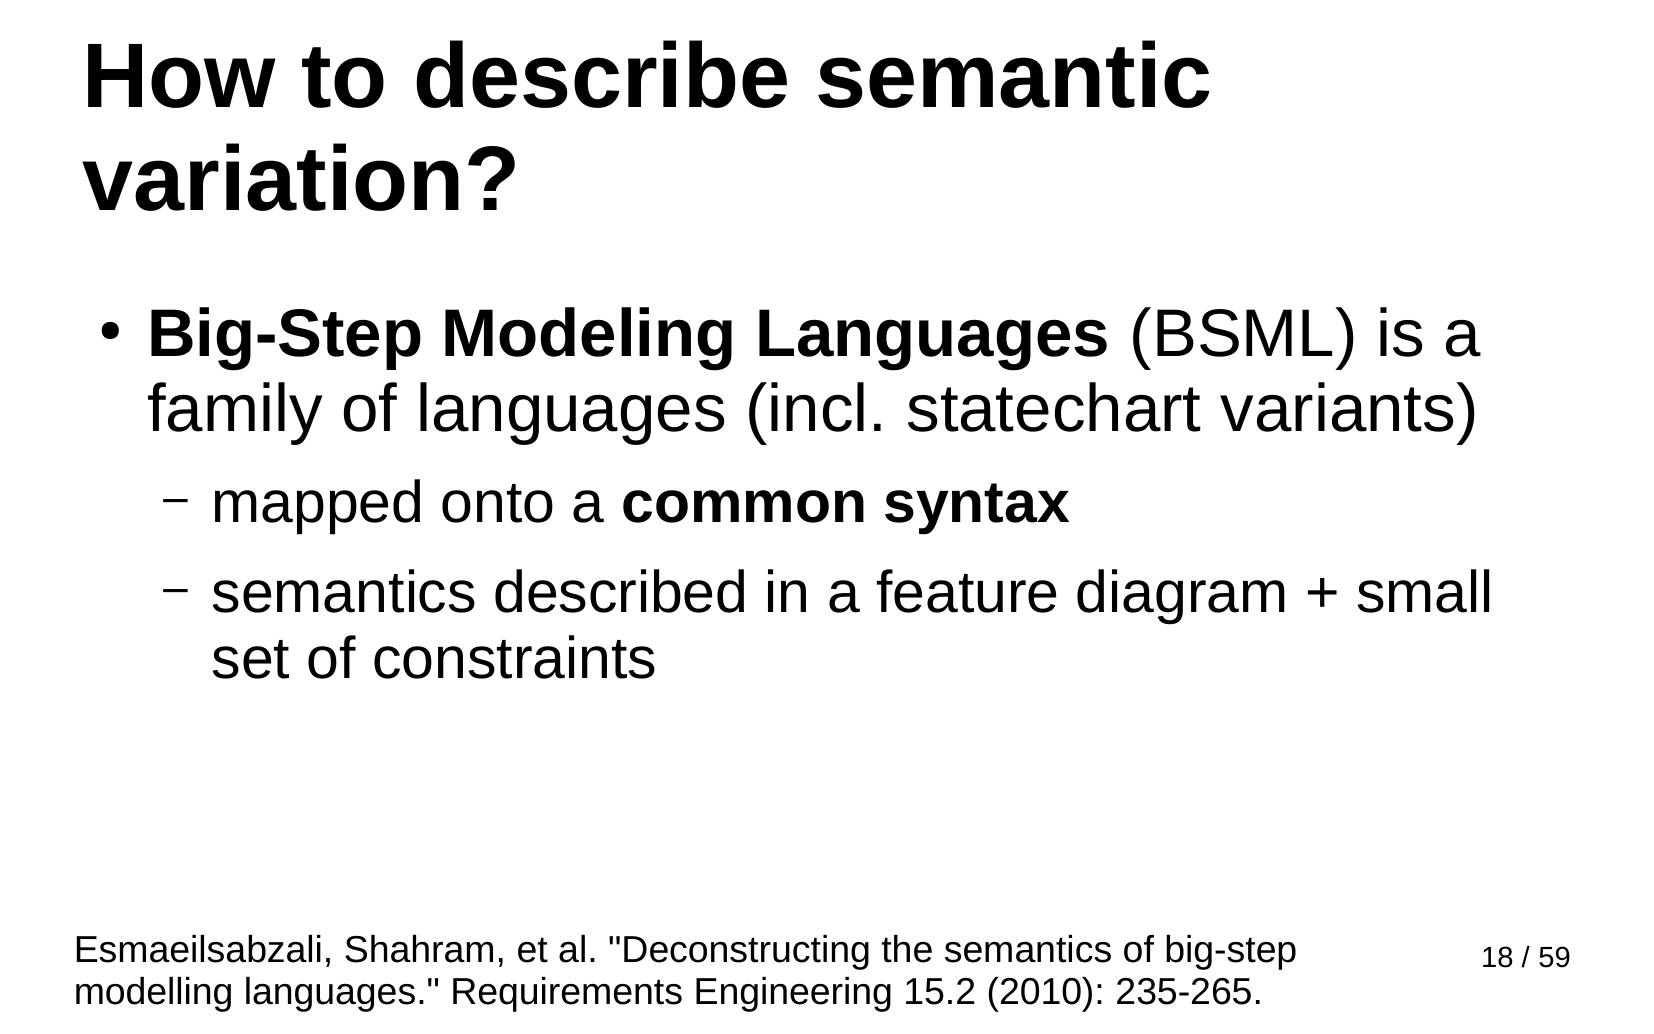

# How to describe semantic variation?
Big-Step Modeling Languages (BSML) is a family of languages (incl. statechart variants)
mapped onto a common syntax
semantics described in a feature diagram + small set of constraints
Esmaeilsabzali, Shahram, et al. "Deconstructing the semantics of big-step modelling languages." Requirements Engineering 15.2 (2010): 235-265.
18